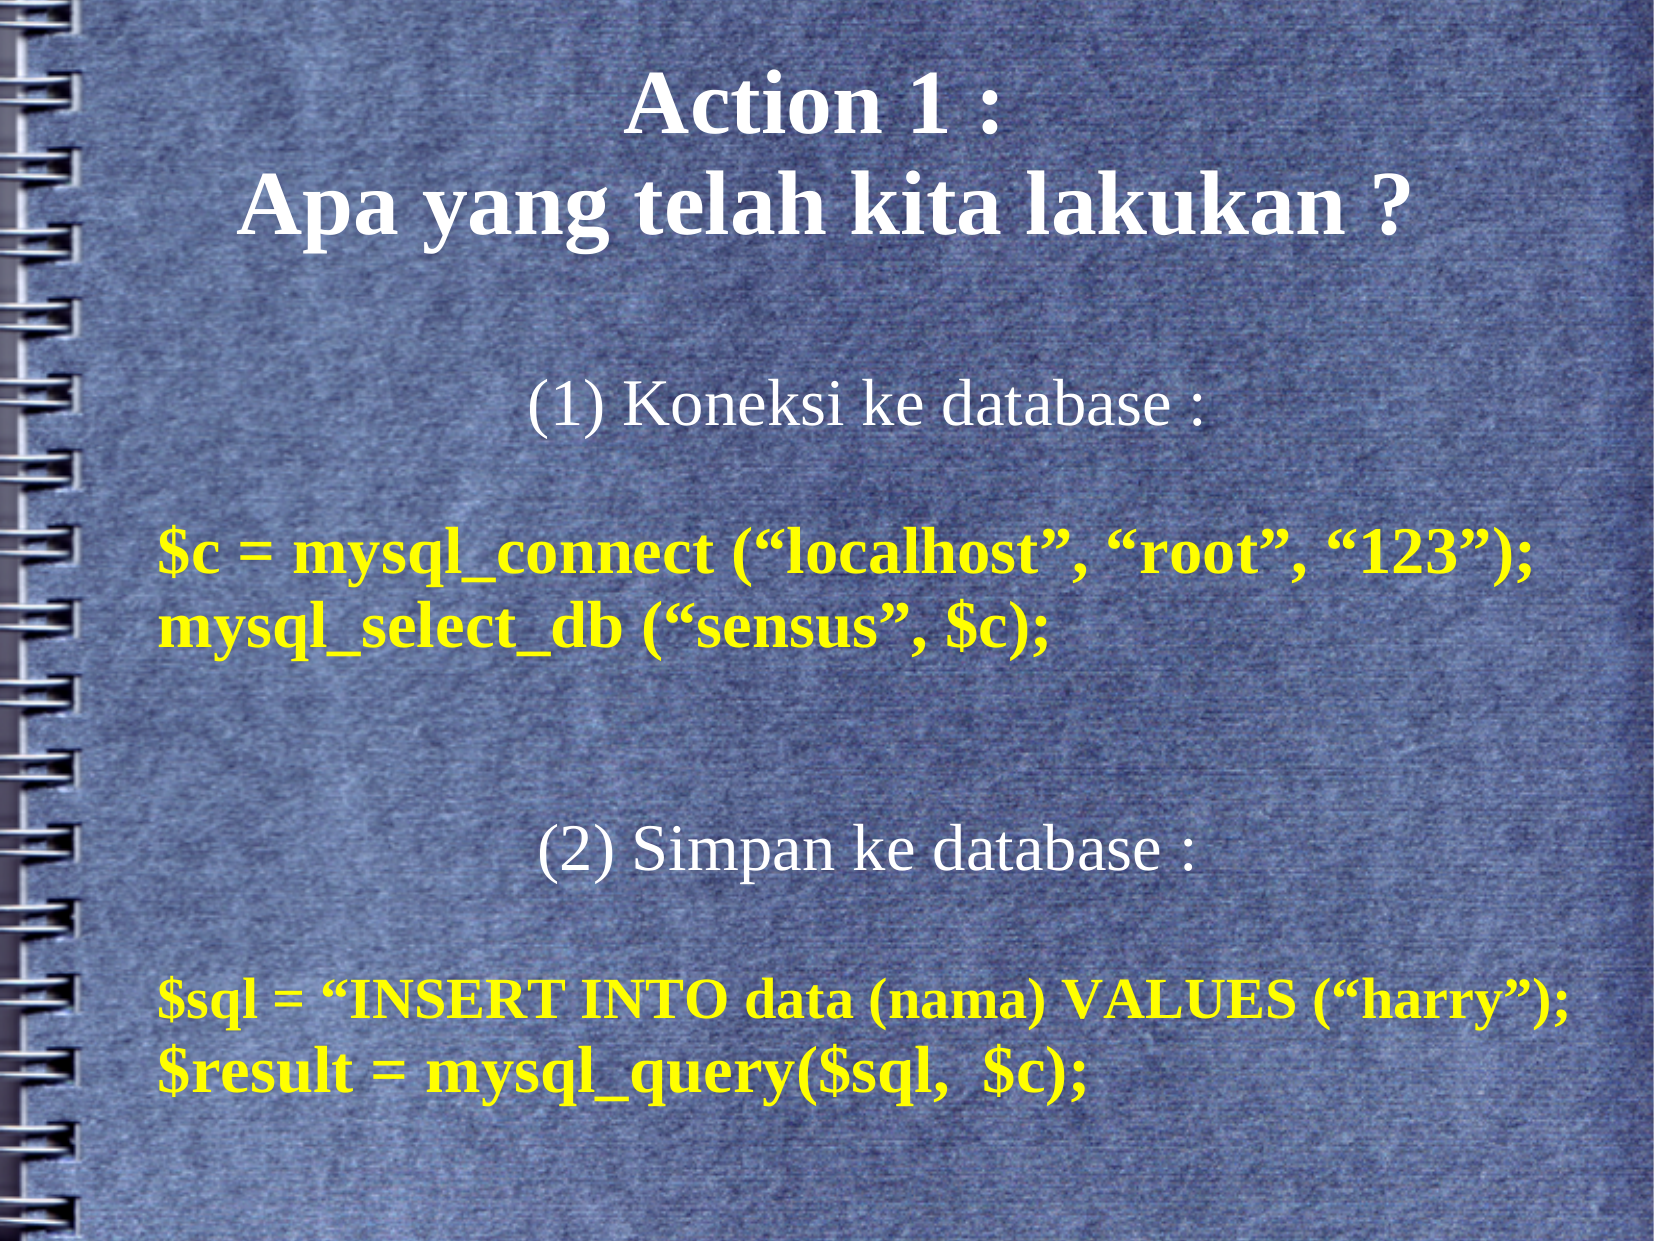

# Action 1 : Apa yang telah kita lakukan ?
(1) Koneksi ke database :
	$c = mysql_connect (“localhost”, “root”, “123”);
	mysql_select_db (“sensus”, $c);
(2) Simpan ke database :
	$sql = “INSERT INTO data (nama) VALUES (“harry”);
	$result = mysql_query($sql, 	$c);